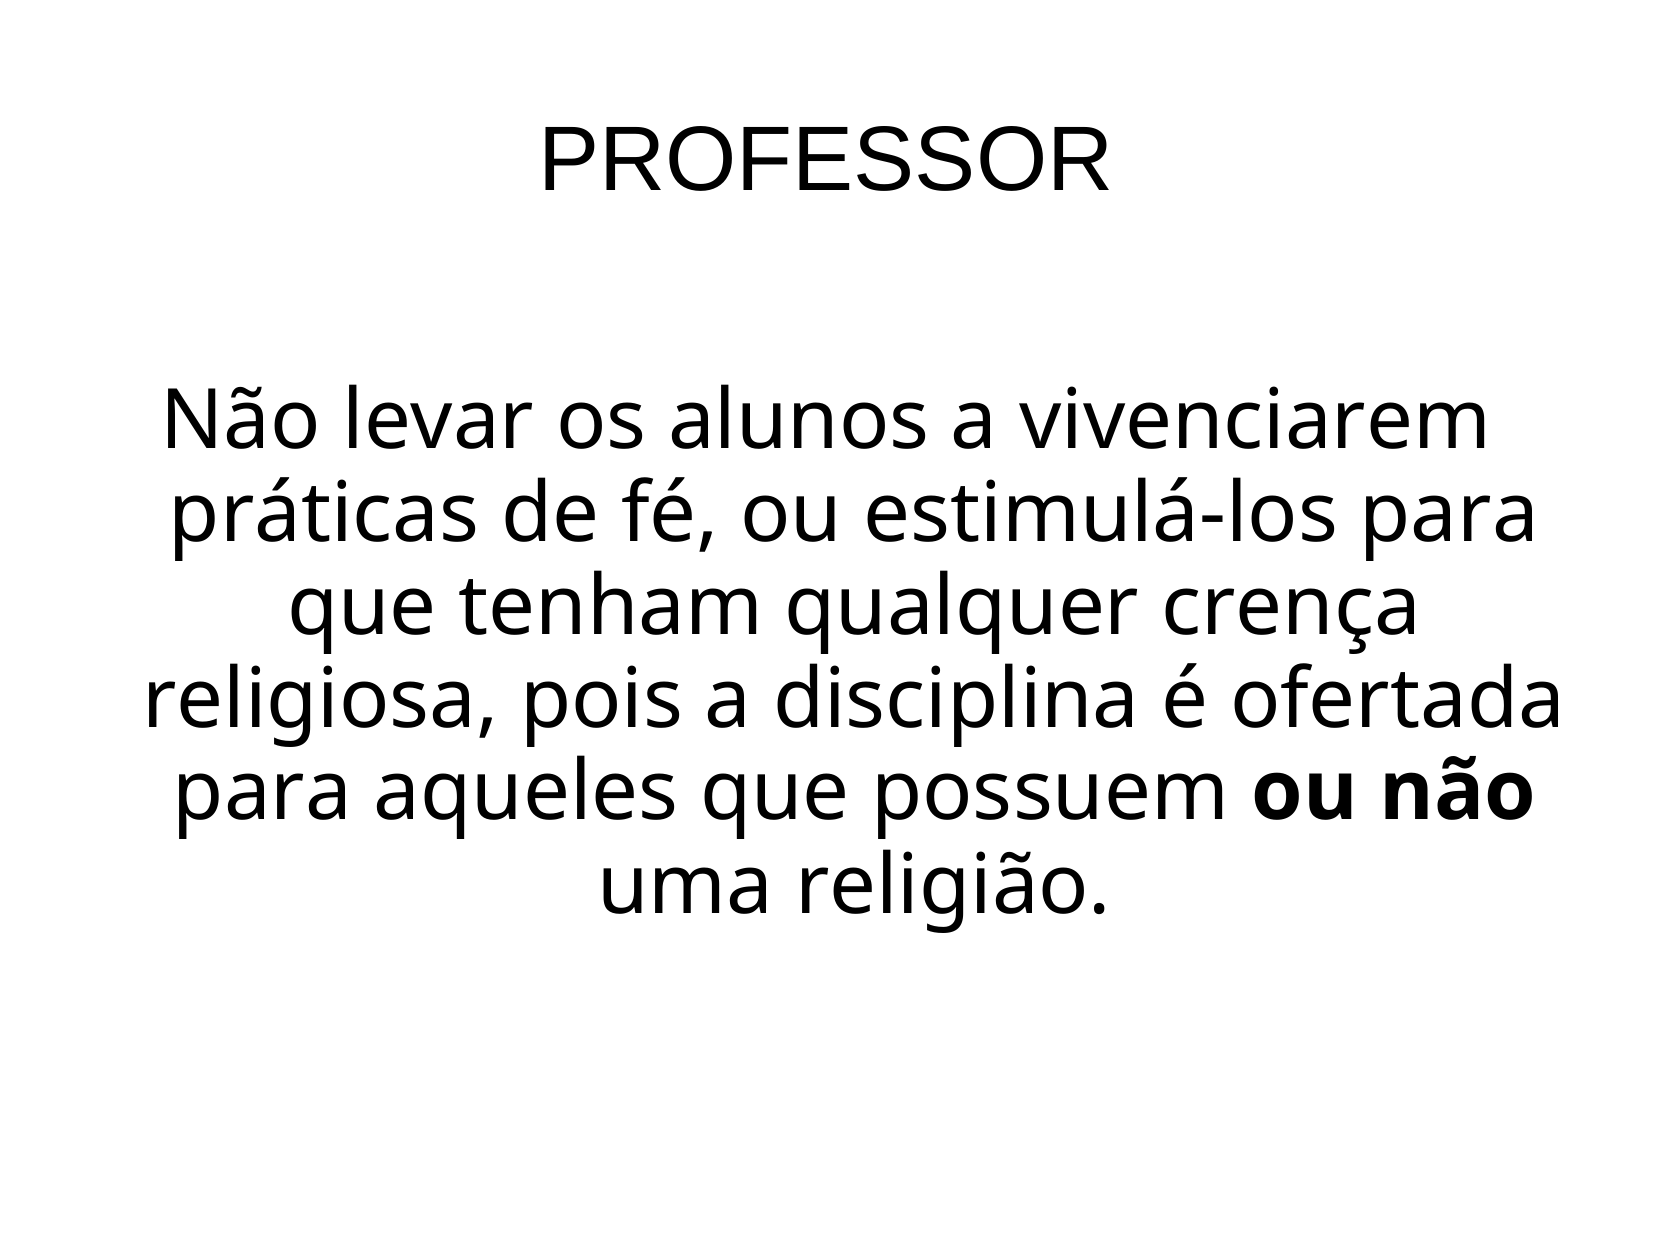

# PROFESSOR
Não levar os alunos a vivenciarem práticas de fé, ou estimulá-los para que tenham qualquer crença religiosa, pois a disciplina é ofertada para aqueles que possuem ou não uma religião.